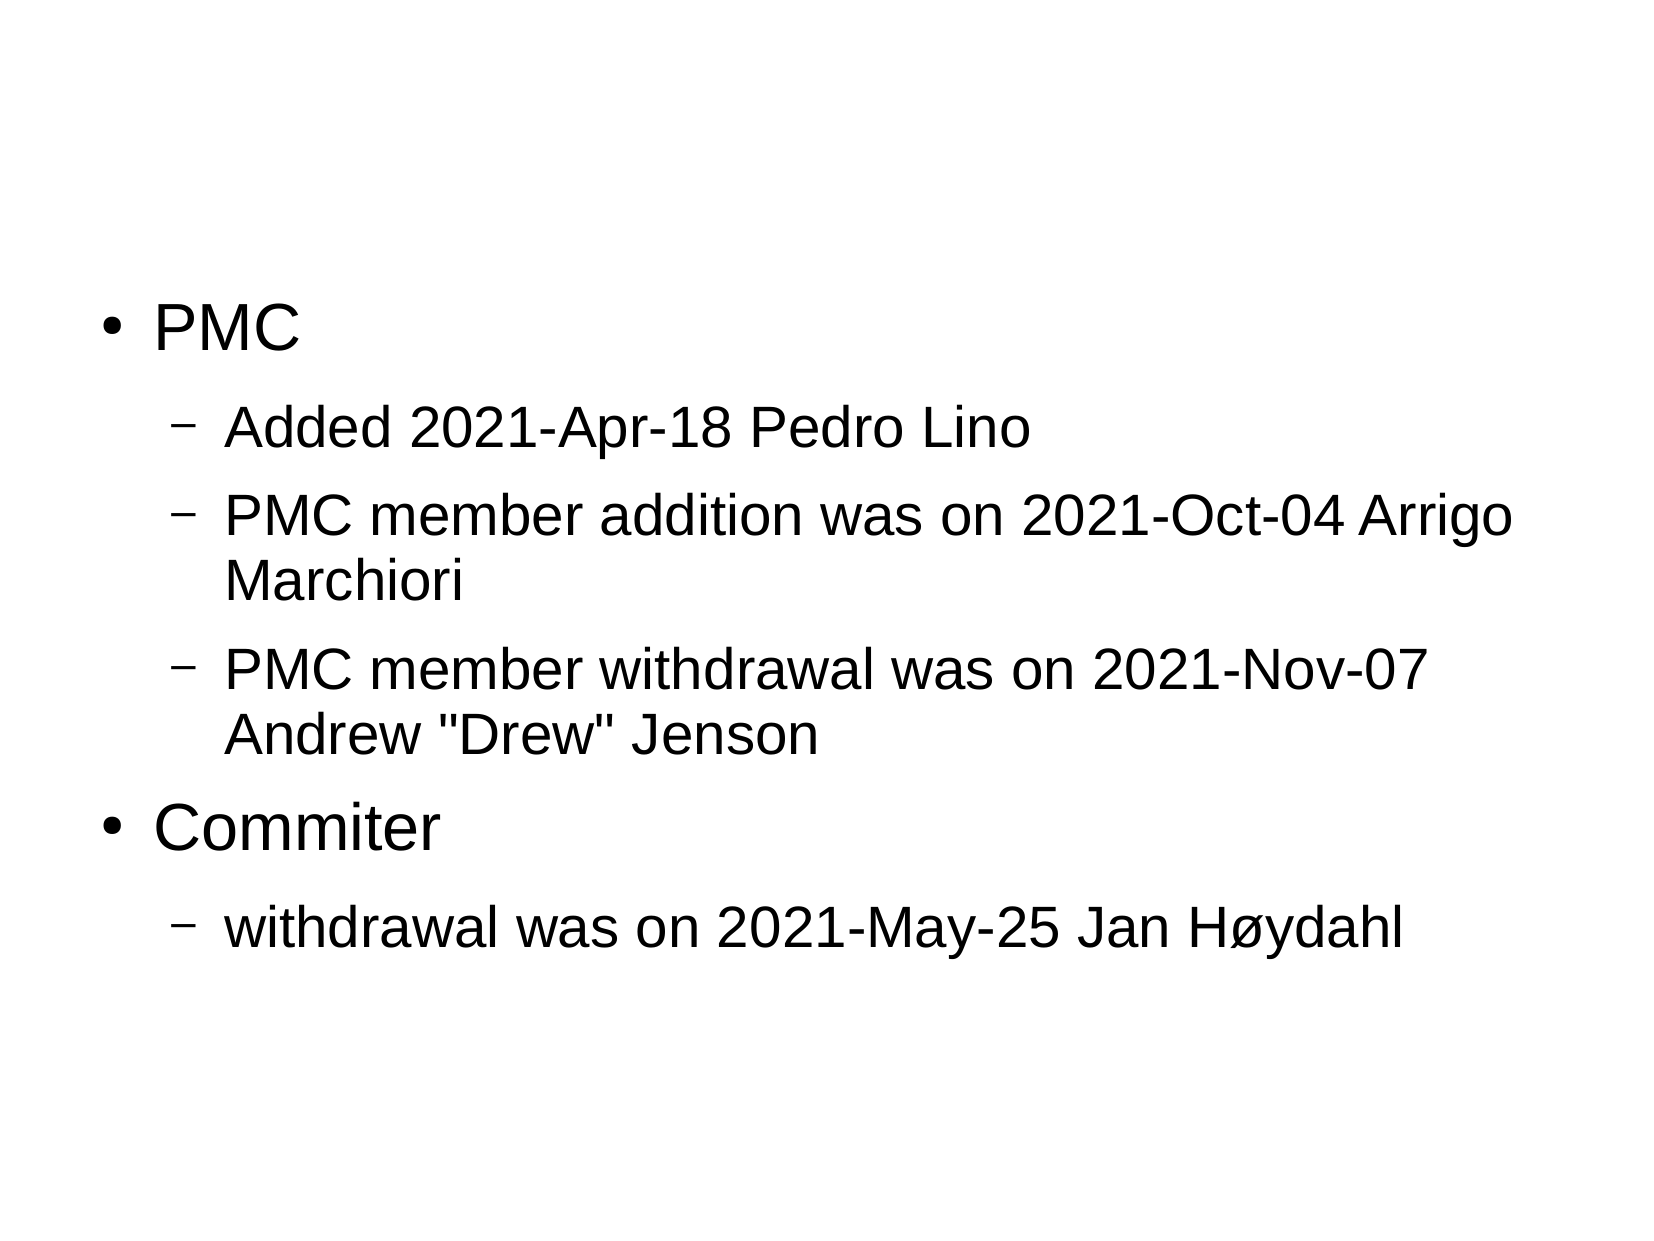

#
PMC
Added 2021-Apr-18 Pedro Lino
PMC member addition was on 2021-Oct-04 Arrigo Marchiori
PMC member withdrawal was on 2021-Nov-07 Andrew "Drew" Jenson
Commiter
withdrawal was on 2021-May-25 Jan Høydahl